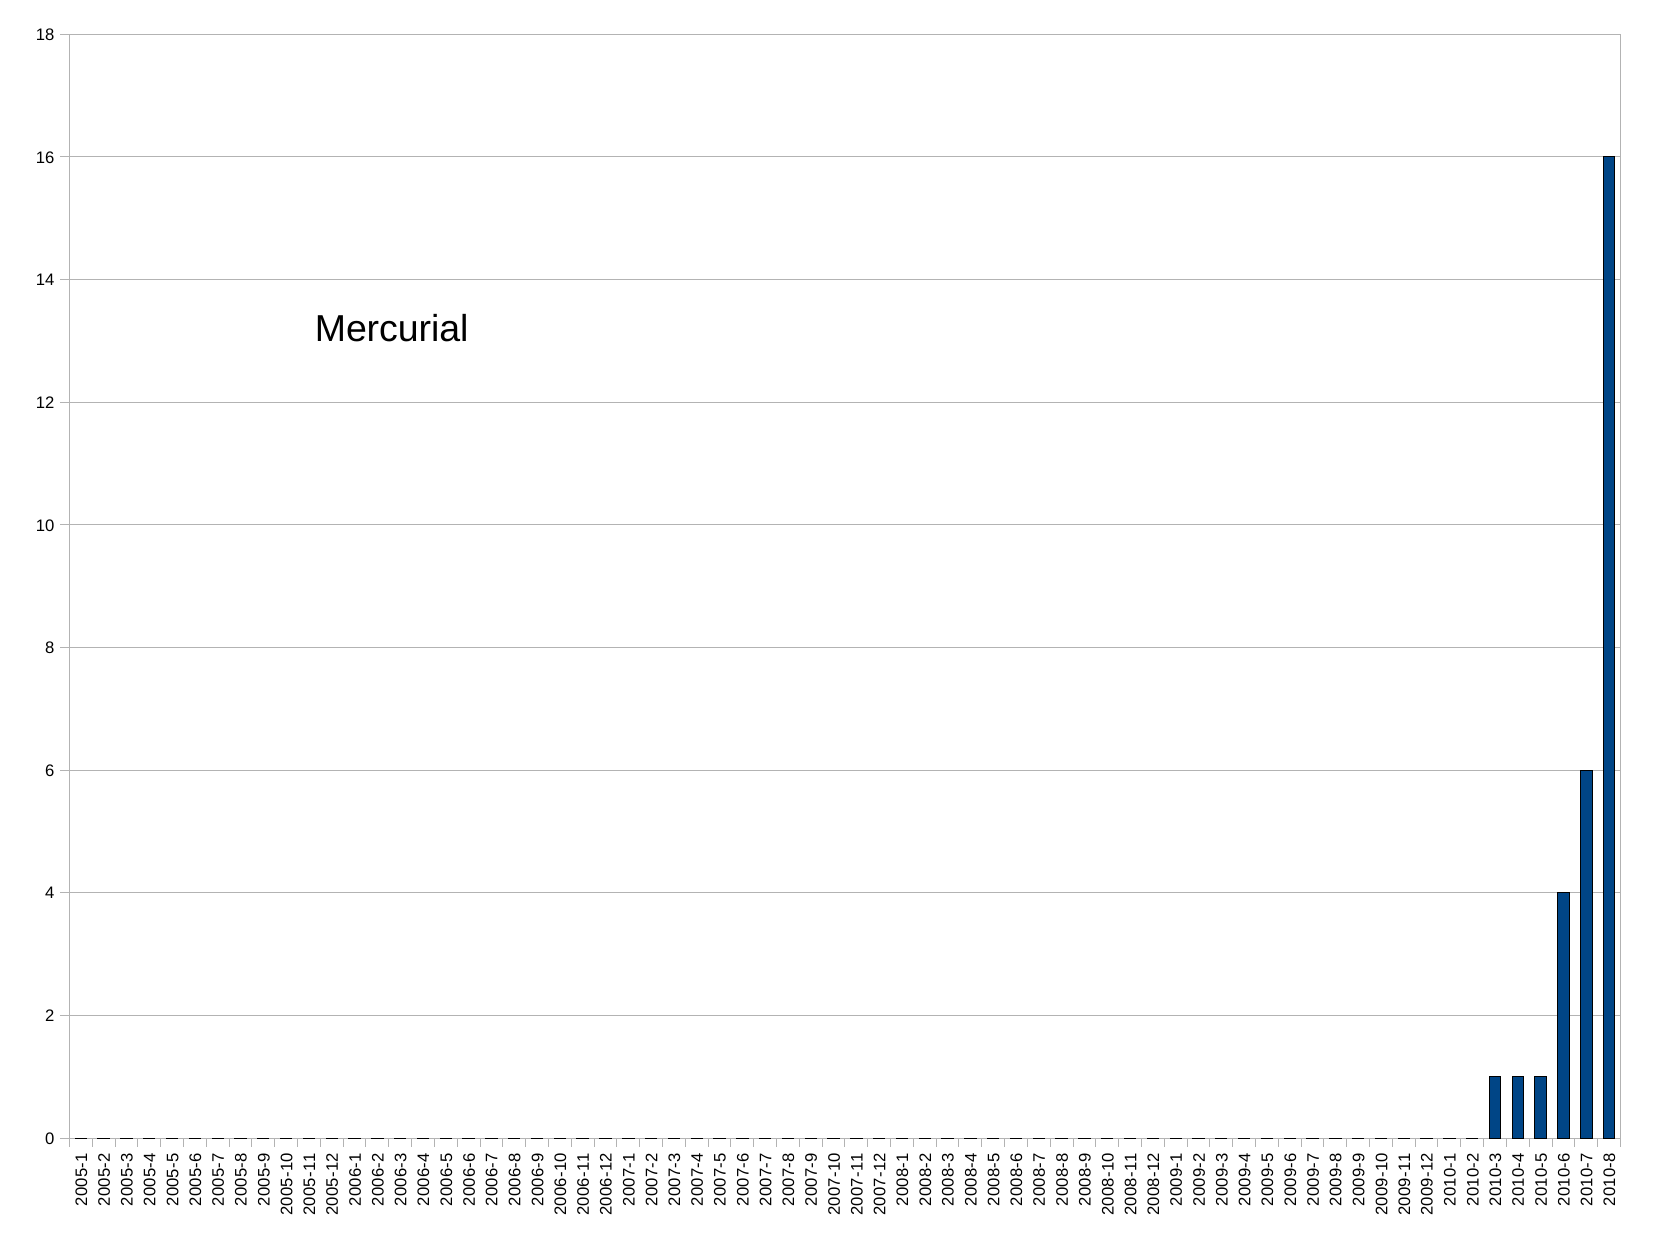

### Chart
| Category | cumul |
|---|---|
| 2005-1 | 0.0 |
| 2005-2 | 0.0 |
| 2005-3 | 0.0 |
| 2005-4 | 0.0 |
| 2005-5 | 0.0 |
| 2005-6 | 0.0 |
| 2005-7 | 0.0 |
| 2005-8 | 0.0 |
| 2005-9 | 0.0 |
| 2005-10 | 0.0 |
| 2005-11 | 0.0 |
| 2005-12 | 0.0 |
| 2006-1 | 0.0 |
| 2006-2 | 0.0 |
| 2006-3 | 0.0 |
| 2006-4 | 0.0 |
| 2006-5 | 0.0 |
| 2006-6 | 0.0 |
| 2006-7 | 0.0 |
| 2006-8 | 0.0 |
| 2006-9 | 0.0 |
| 2006-10 | 0.0 |
| 2006-11 | 0.0 |
| 2006-12 | 0.0 |
| 2007-1 | 0.0 |
| 2007-2 | 0.0 |
| 2007-3 | 0.0 |
| 2007-4 | 0.0 |
| 2007-5 | 0.0 |
| 2007-6 | 0.0 |
| 2007-7 | 0.0 |
| 2007-8 | 0.0 |
| 2007-9 | 0.0 |
| 2007-10 | 0.0 |
| 2007-11 | 0.0 |
| 2007-12 | 0.0 |
| 2008-1 | 0.0 |
| 2008-2 | 0.0 |
| 2008-3 | 0.0 |
| 2008-4 | 0.0 |
| 2008-5 | 0.0 |
| 2008-6 | 0.0 |
| 2008-7 | 0.0 |
| 2008-8 | 0.0 |
| 2008-9 | 0.0 |
| 2008-10 | 0.0 |
| 2008-11 | 0.0 |
| 2008-12 | 0.0 |
| 2009-1 | 0.0 |
| 2009-2 | 0.0 |
| 2009-3 | 0.0 |
| 2009-4 | 0.0 |
| 2009-5 | 0.0 |
| 2009-6 | 0.0 |
| 2009-7 | 0.0 |
| 2009-8 | 0.0 |
| 2009-9 | 0.0 |
| 2009-10 | 0.0 |
| 2009-11 | 0.0 |
| 2009-12 | 0.0 |
| 2010-1 | 0.0 |
| 2010-2 | 0.0 |
| 2010-3 | 1.0 |
| 2010-4 | 1.0 |
| 2010-5 | 1.0 |
| 2010-6 | 4.0 |
| 2010-7 | 6.0 |
| 2010-8 | 16.0 |Mercurial